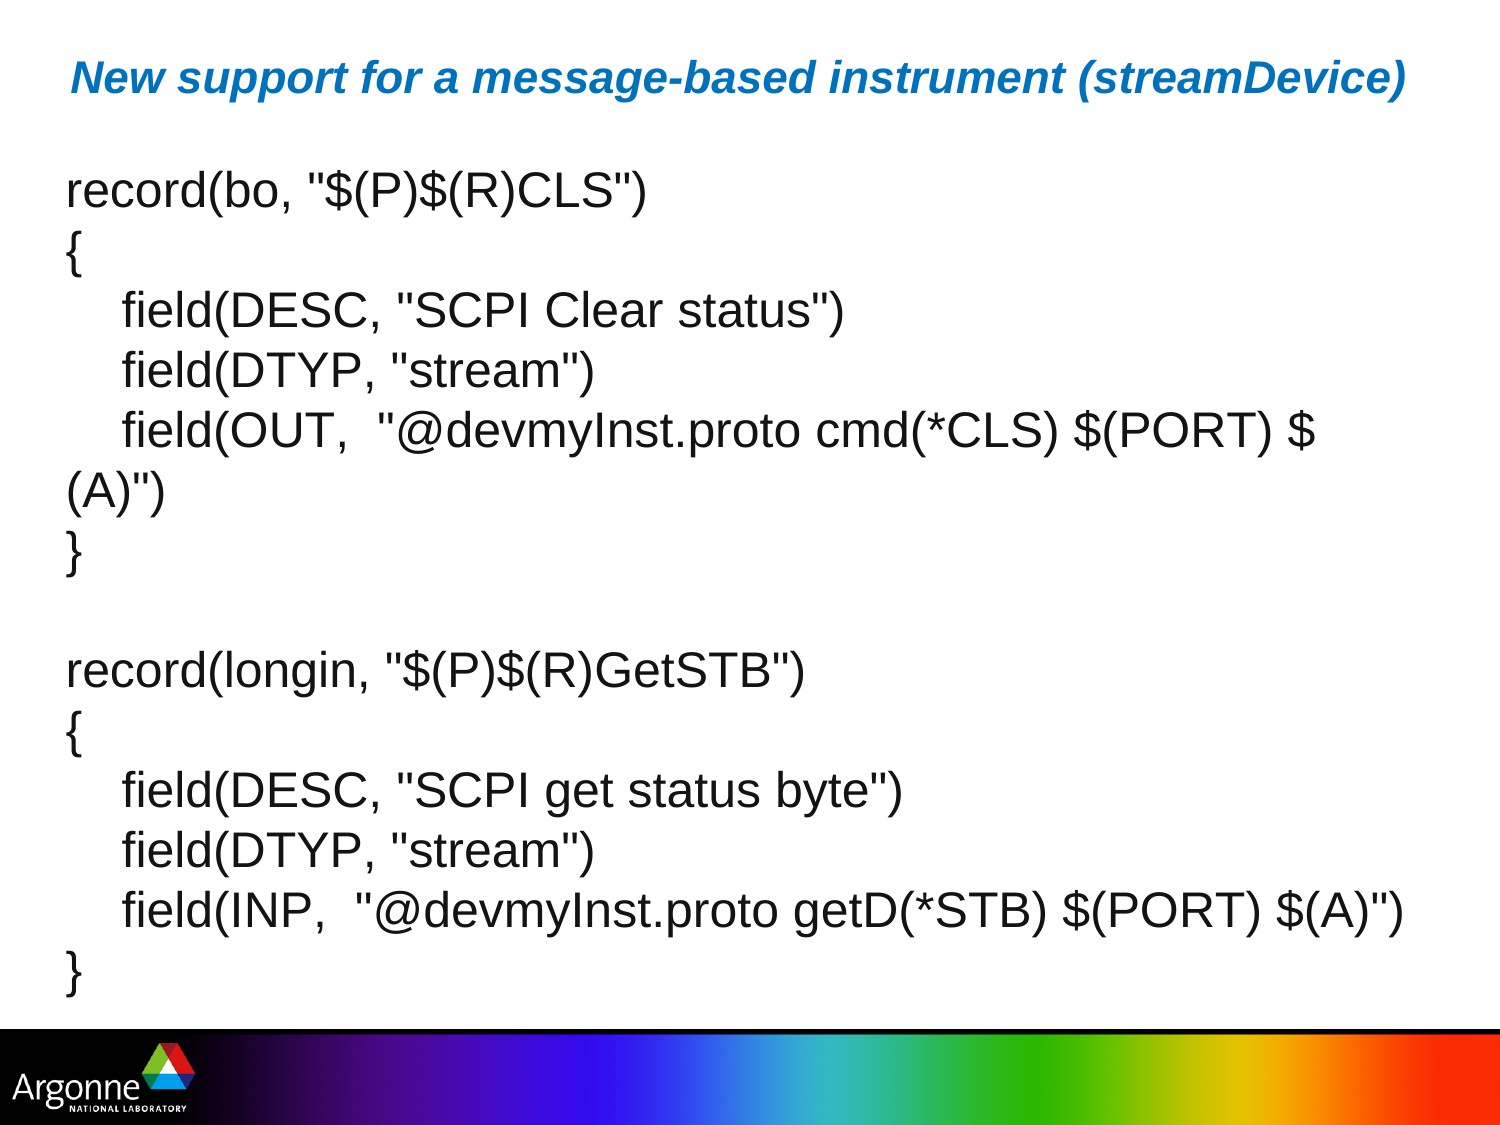

# New support for a message-based instrument (streamDevice)
record(bo, "$(P)$(R)CLS")
{
 field(DESC, "SCPI Clear status")
 field(DTYP, "stream")
 field(OUT, "@devmyInst.proto cmd(*CLS) $(PORT) $(A)")
}
record(longin, "$(P)$(R)GetSTB")
{
 field(DESC, "SCPI get status byte")
 field(DTYP, "stream")
 field(INP, "@devmyInst.proto getD(*STB) $(PORT) $(A)")
}